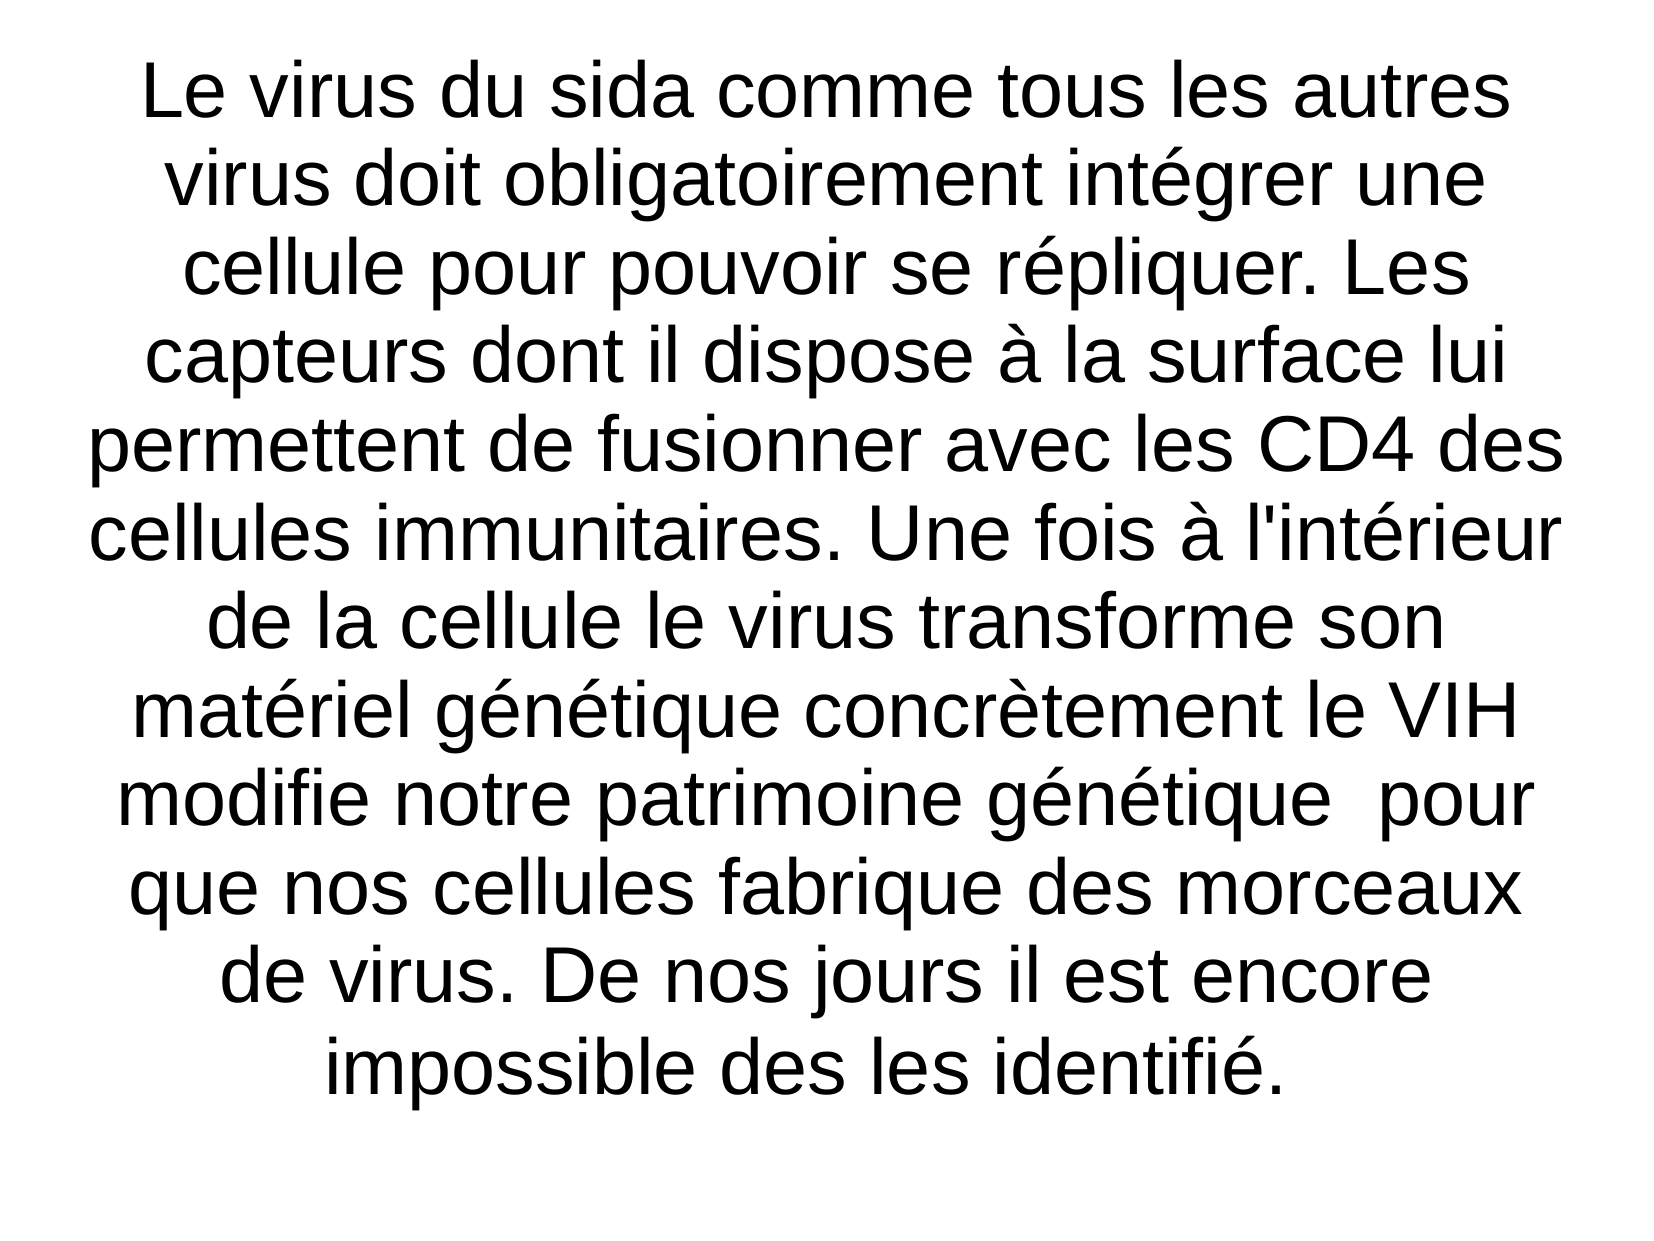

# Le virus du sida comme tous les autres virus doit obligatoirement intégrer une cellule pour pouvoir se répliquer. Les capteurs dont il dispose à la surface lui permettent de fusionner avec les CD4 des cellules immunitaires. Une fois à l'intérieur de la cellule le virus transforme son matériel génétique concrètement le VIH modifie notre patrimoine génétique pour que nos cellules fabrique des morceaux de virus. De nos jours il est encore impossible des les identifié.